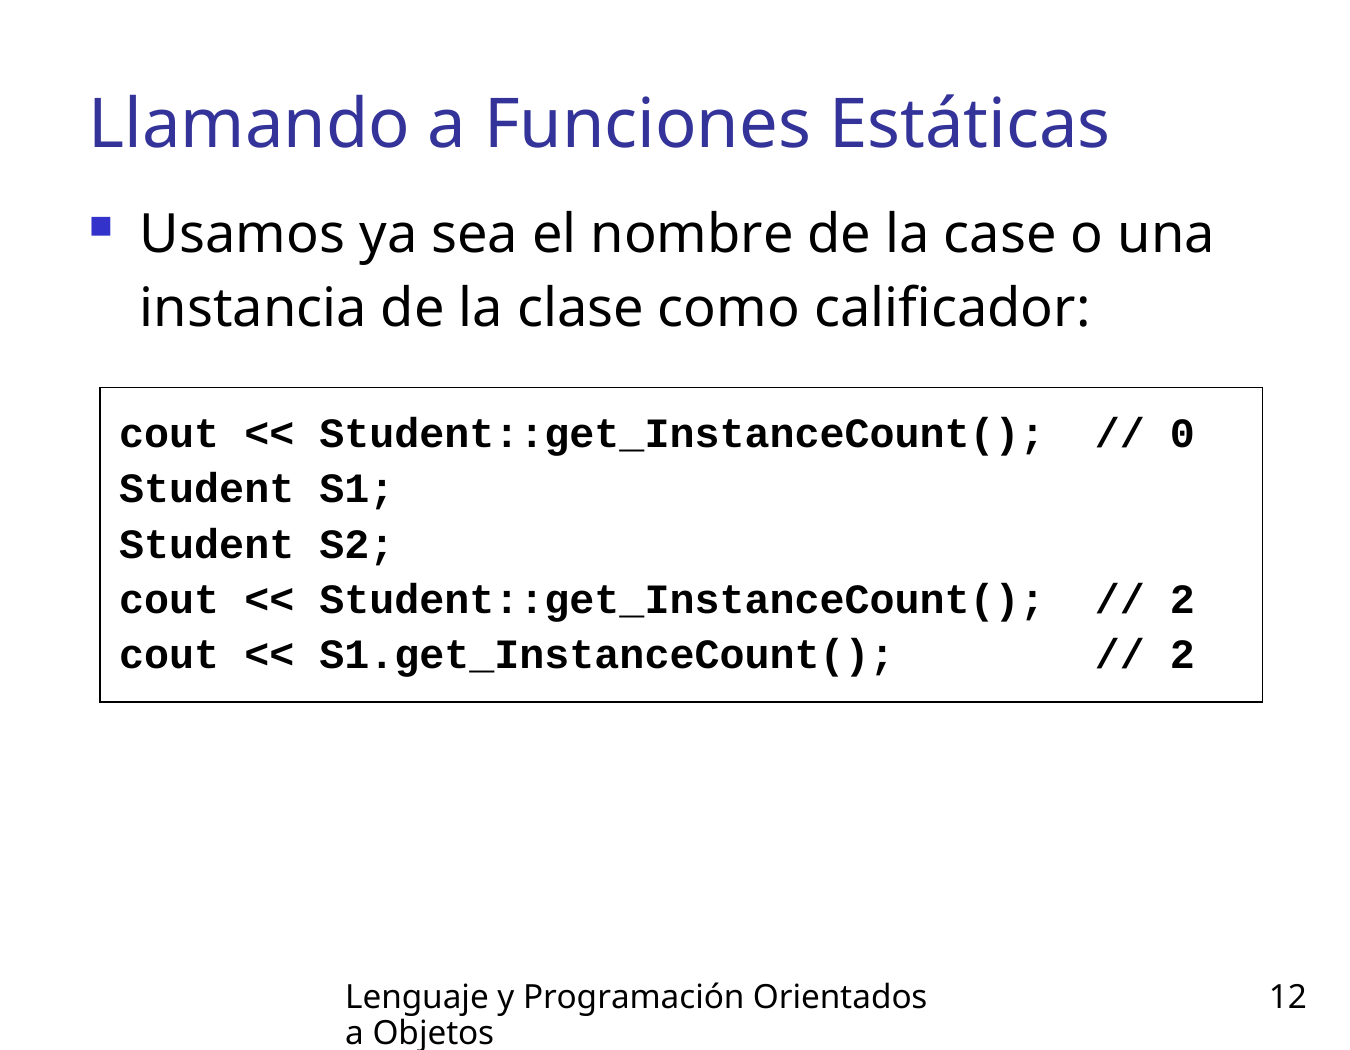

# Llamando a Funciones Estáticas
Usamos ya sea el nombre de la case o una instancia de la clase como calificador:
cout << Student::get_InstanceCount(); // 0
Student S1;
Student S2;
cout << Student::get_InstanceCount(); // 2
cout << S1.get_InstanceCount(); // 2
Lenguaje y Programación Orientados a Objetos
12